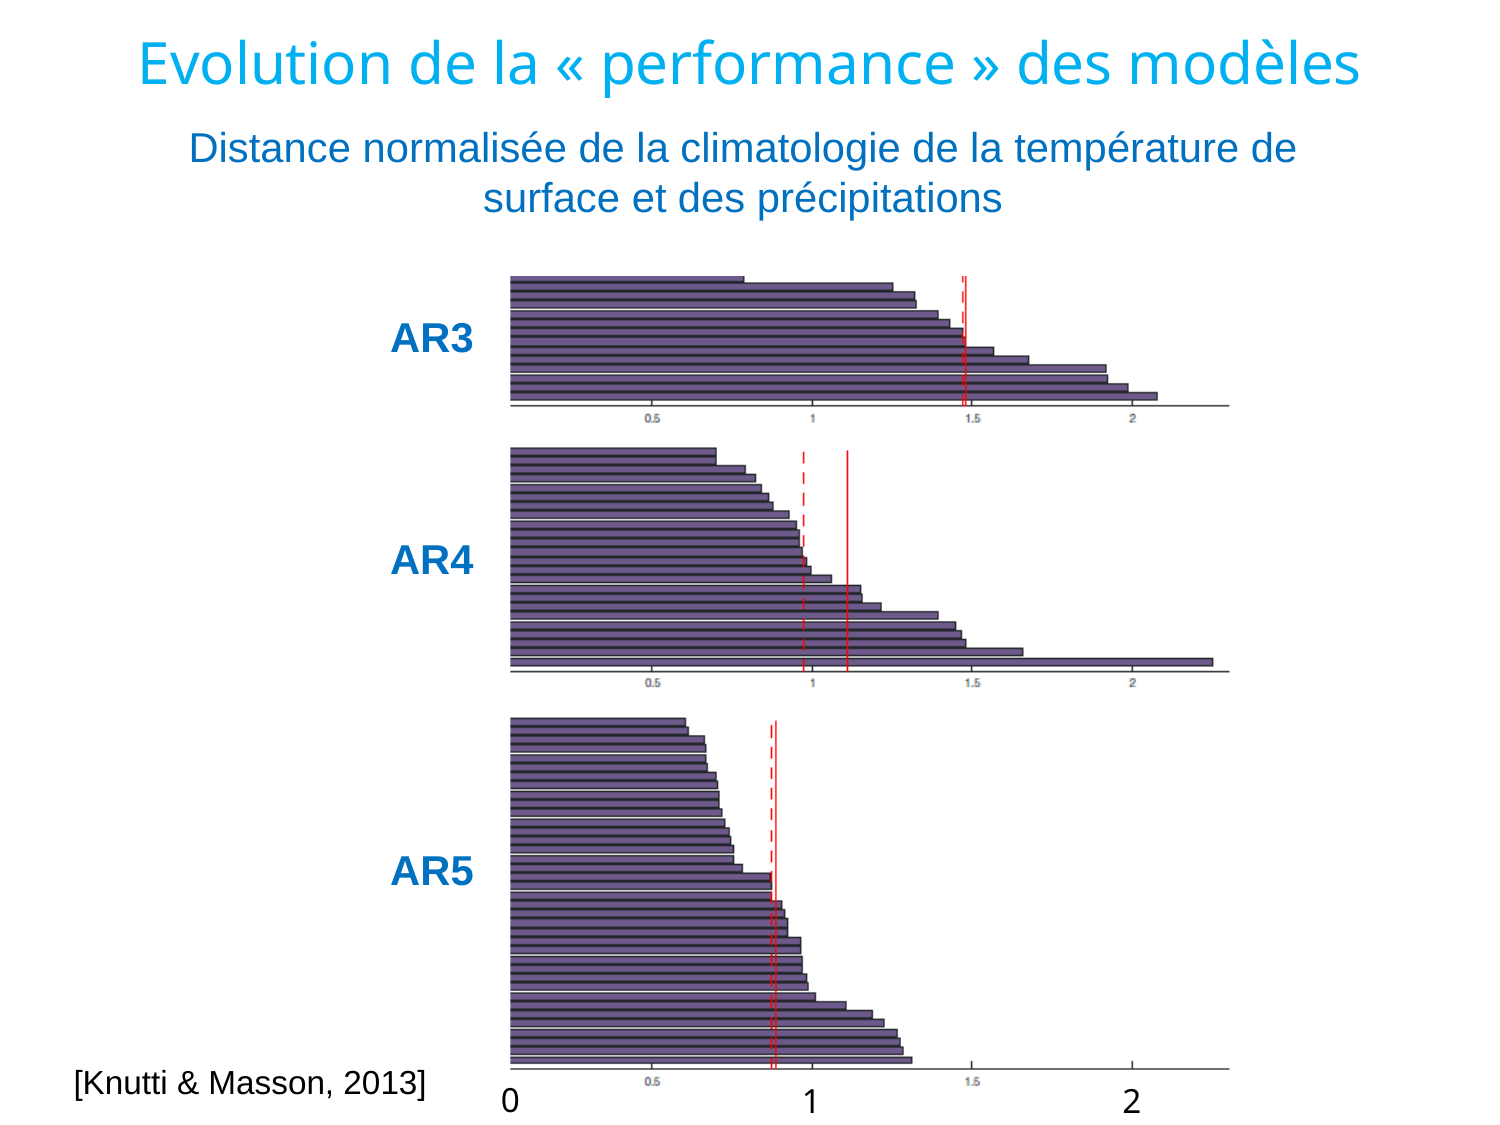

Evolution de la « performance » des modèles
Distance normalisée de la climatologie de la température de surface et des précipitations
AR3
AR4
AR5
[Knutti & Masson, 2013]
0
1
2